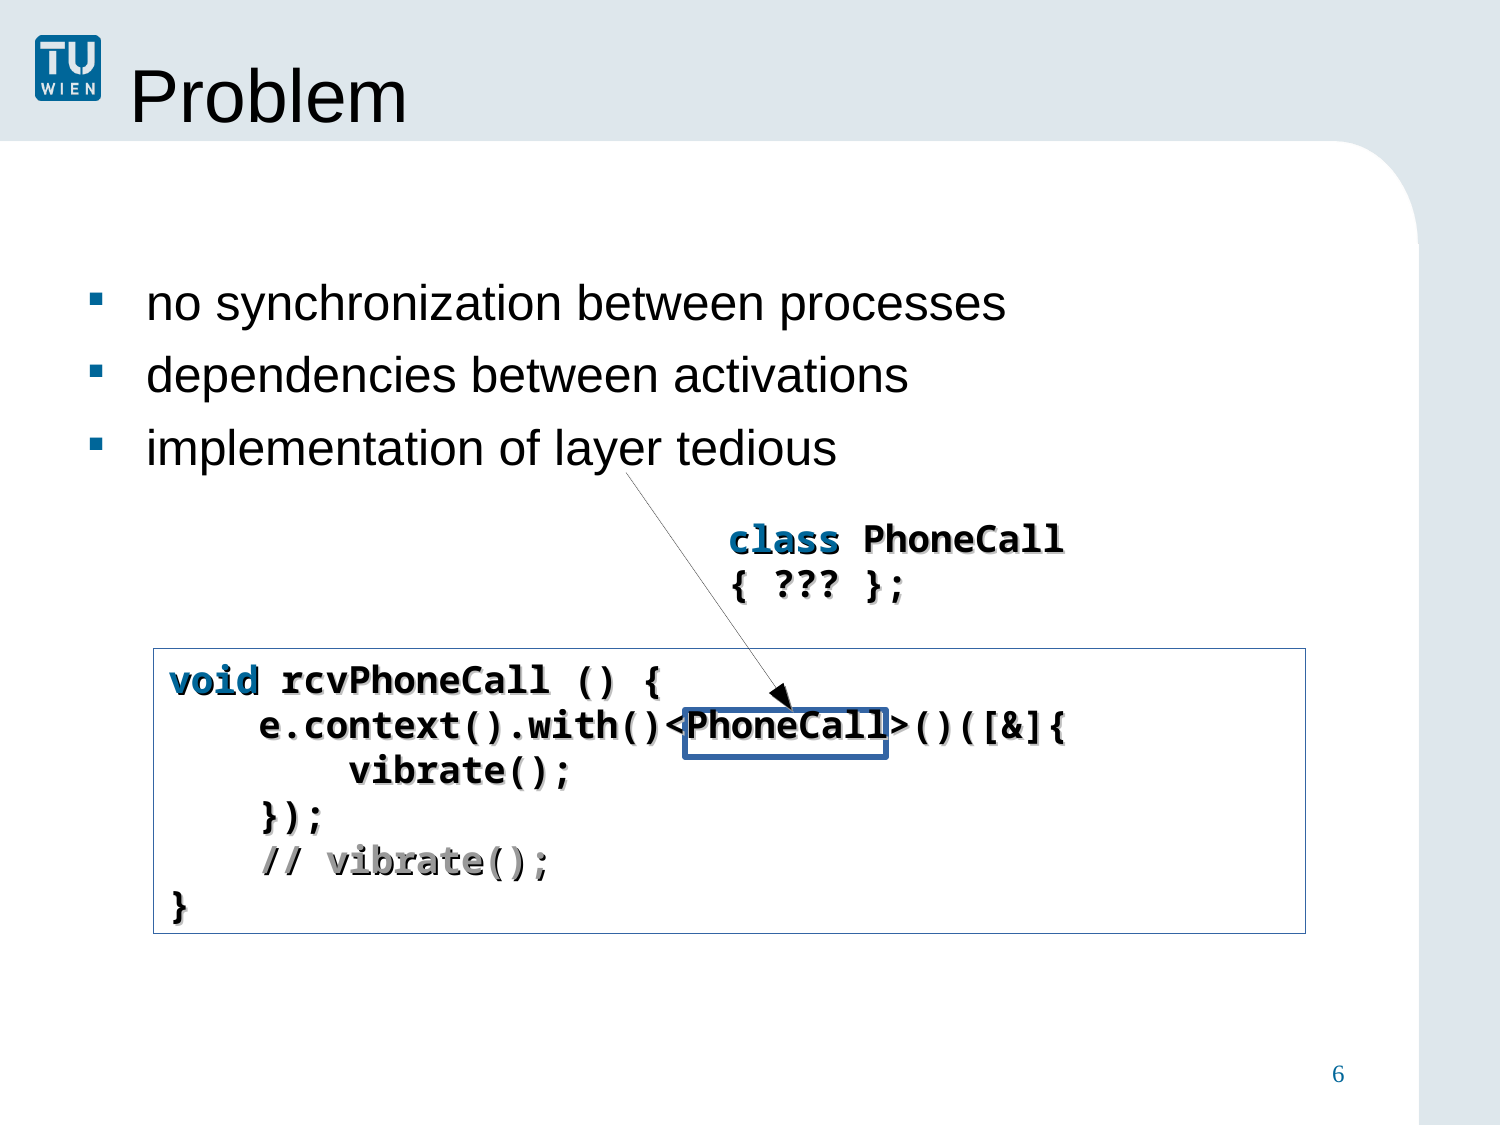

# Problem
no synchronization between processes
dependencies between activations
implementation of layer tedious
class PhoneCall
{ ??? };
void rcvPhoneCall () {
 e.context().with()<PhoneCall>()([&]{
 vibrate();
 });
 // vibrate();
}
6